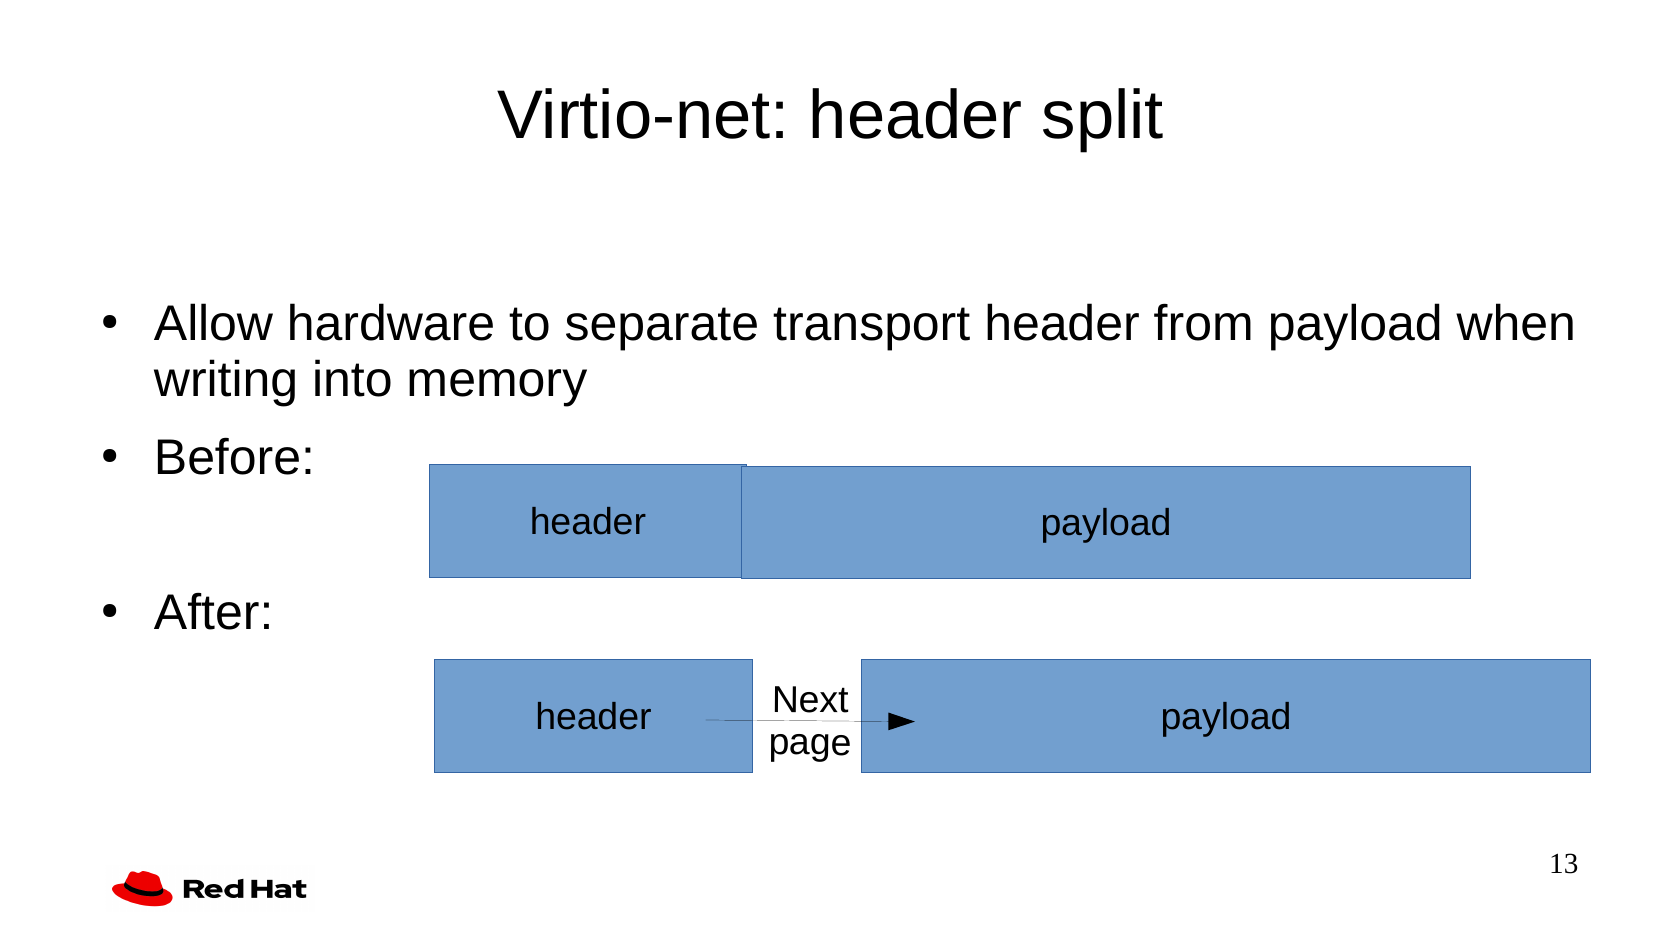

# Virtio-net: header split
Allow hardware to separate transport header from payload when writing into memory
Before:
After:
header
payload
header
payload
Next
page
13